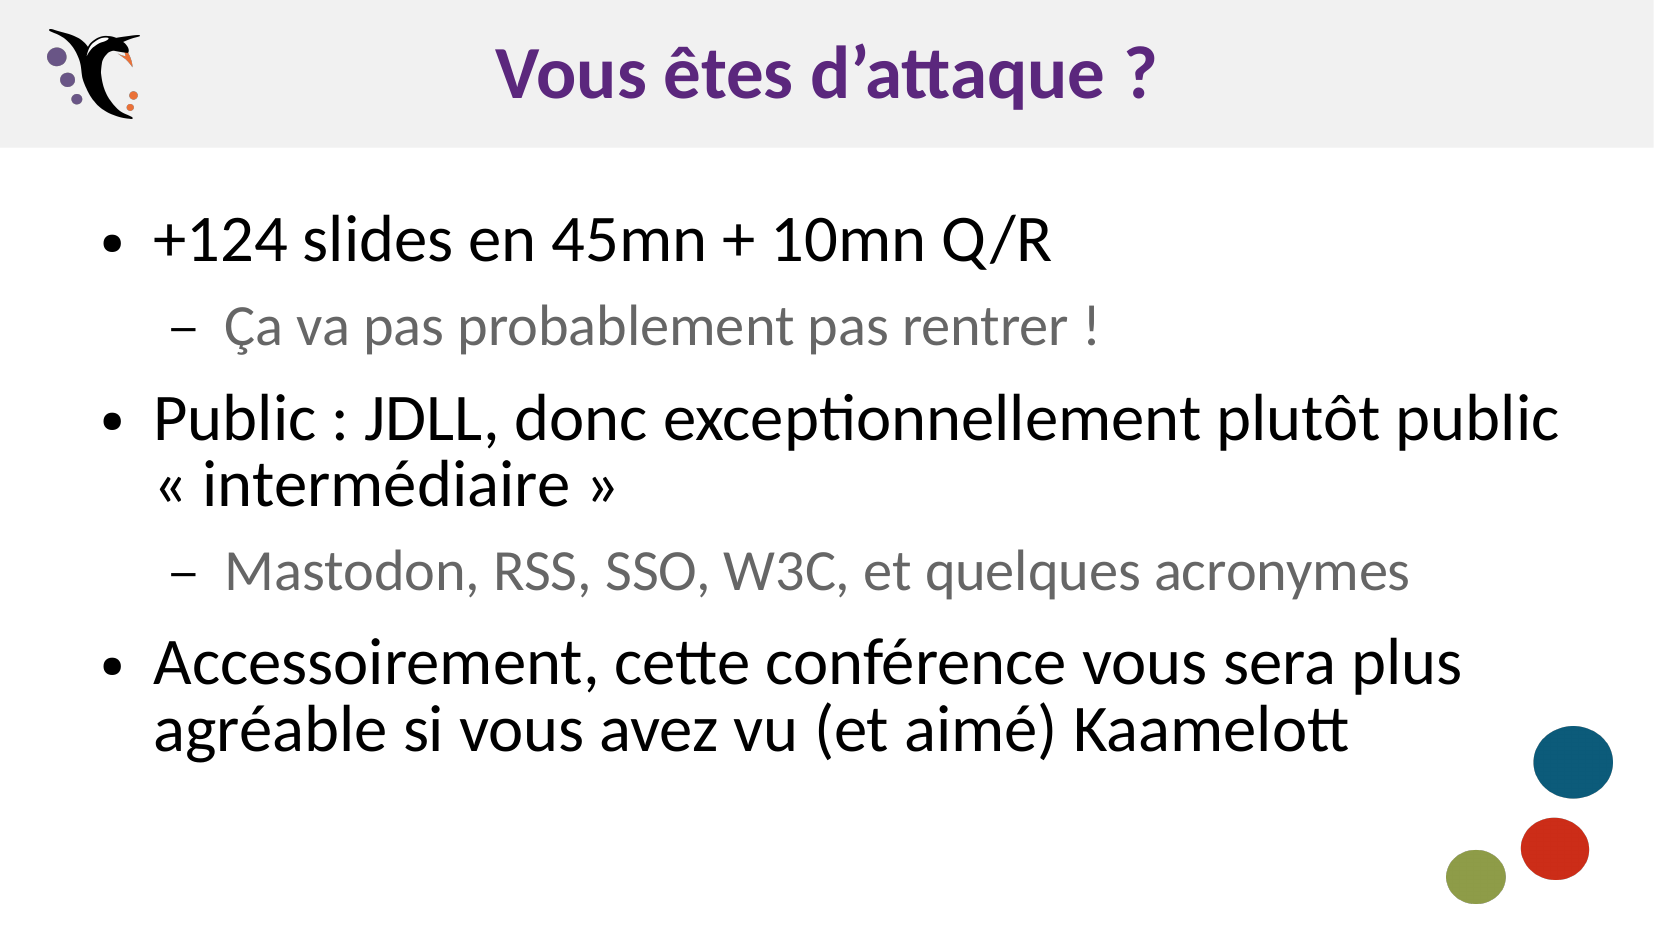

# Vous êtes d’attaque ?
+124 slides en 45mn + 10mn Q/R
Ça va pas probablement pas rentrer !
Public : JDLL, donc exceptionnellement plutôt public « intermédiaire »
Mastodon, RSS, SSO, W3C, et quelques acronymes
Accessoirement, cette conférence vous sera plus agréable si vous avez vu (et aimé) Kaamelott